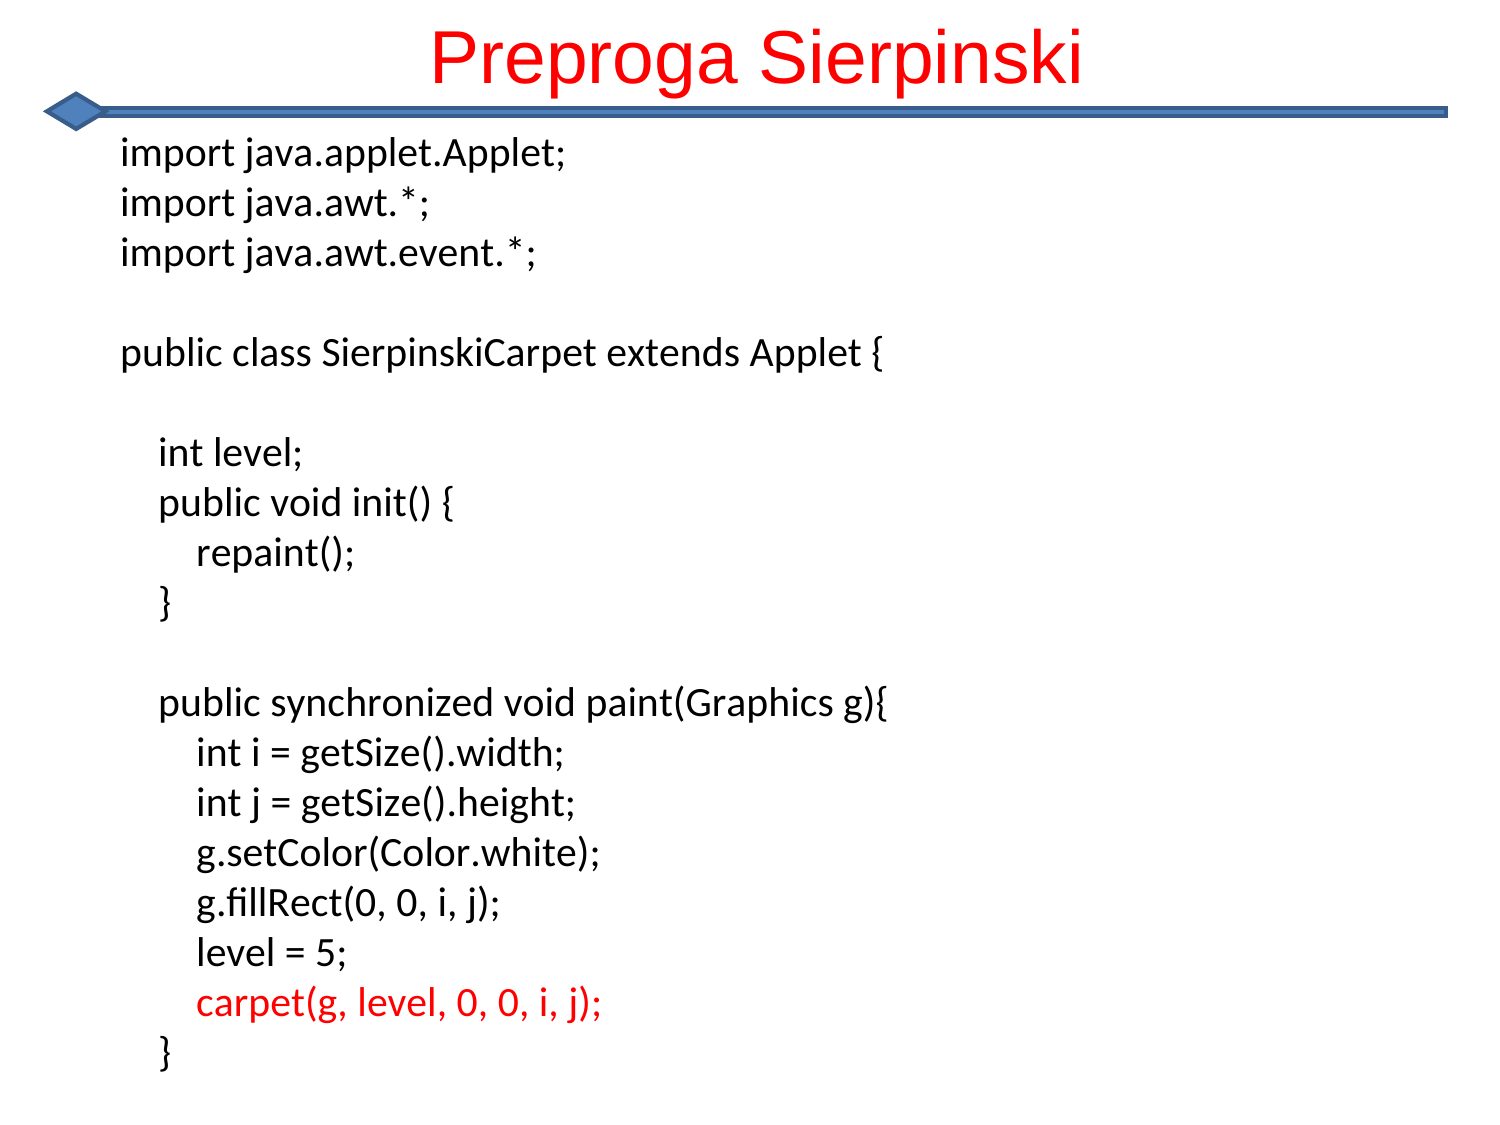

# Preproga Sierpinski
import java.applet.Applet;
import java.awt.*;
import java.awt.event.*;
public class SierpinskiCarpet extends Applet {
 int level;
 public void init() {
 repaint();
 }
 public synchronized void paint(Graphics g){
 int i = getSize().width;
 int j = getSize().height;
 g.setColor(Color.white);
 g.fillRect(0, 0, i, j);
 level = 5;
 carpet(g, level, 0, 0, i, j);
 }